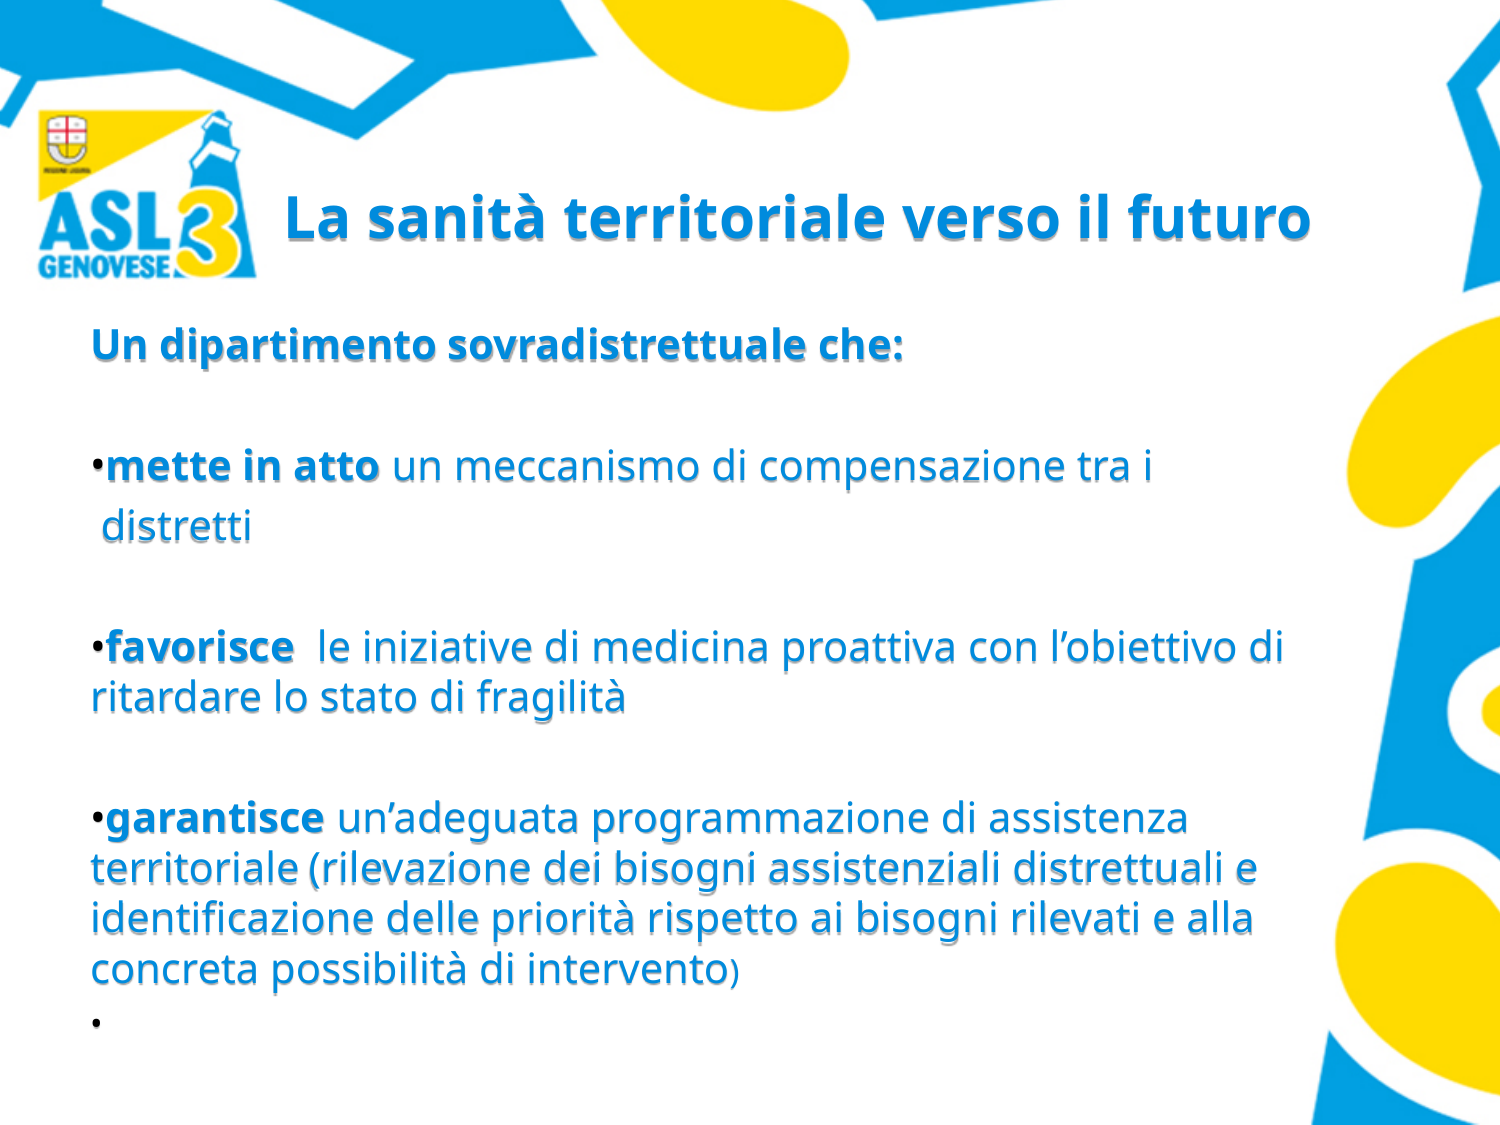

# La sanità territoriale verso il futuro
Un dipartimento sovradistrettuale che:
mette in atto un meccanismo di compensazione tra i
 distretti
favorisce le iniziative di medicina proattiva con l’obiettivo di ritardare lo stato di fragilità
garantisce un’adeguata programmazione di assistenza territoriale (rilevazione dei bisogni assistenziali distrettuali e identificazione delle priorità rispetto ai bisogni rilevati e alla concreta possibilità di intervento)